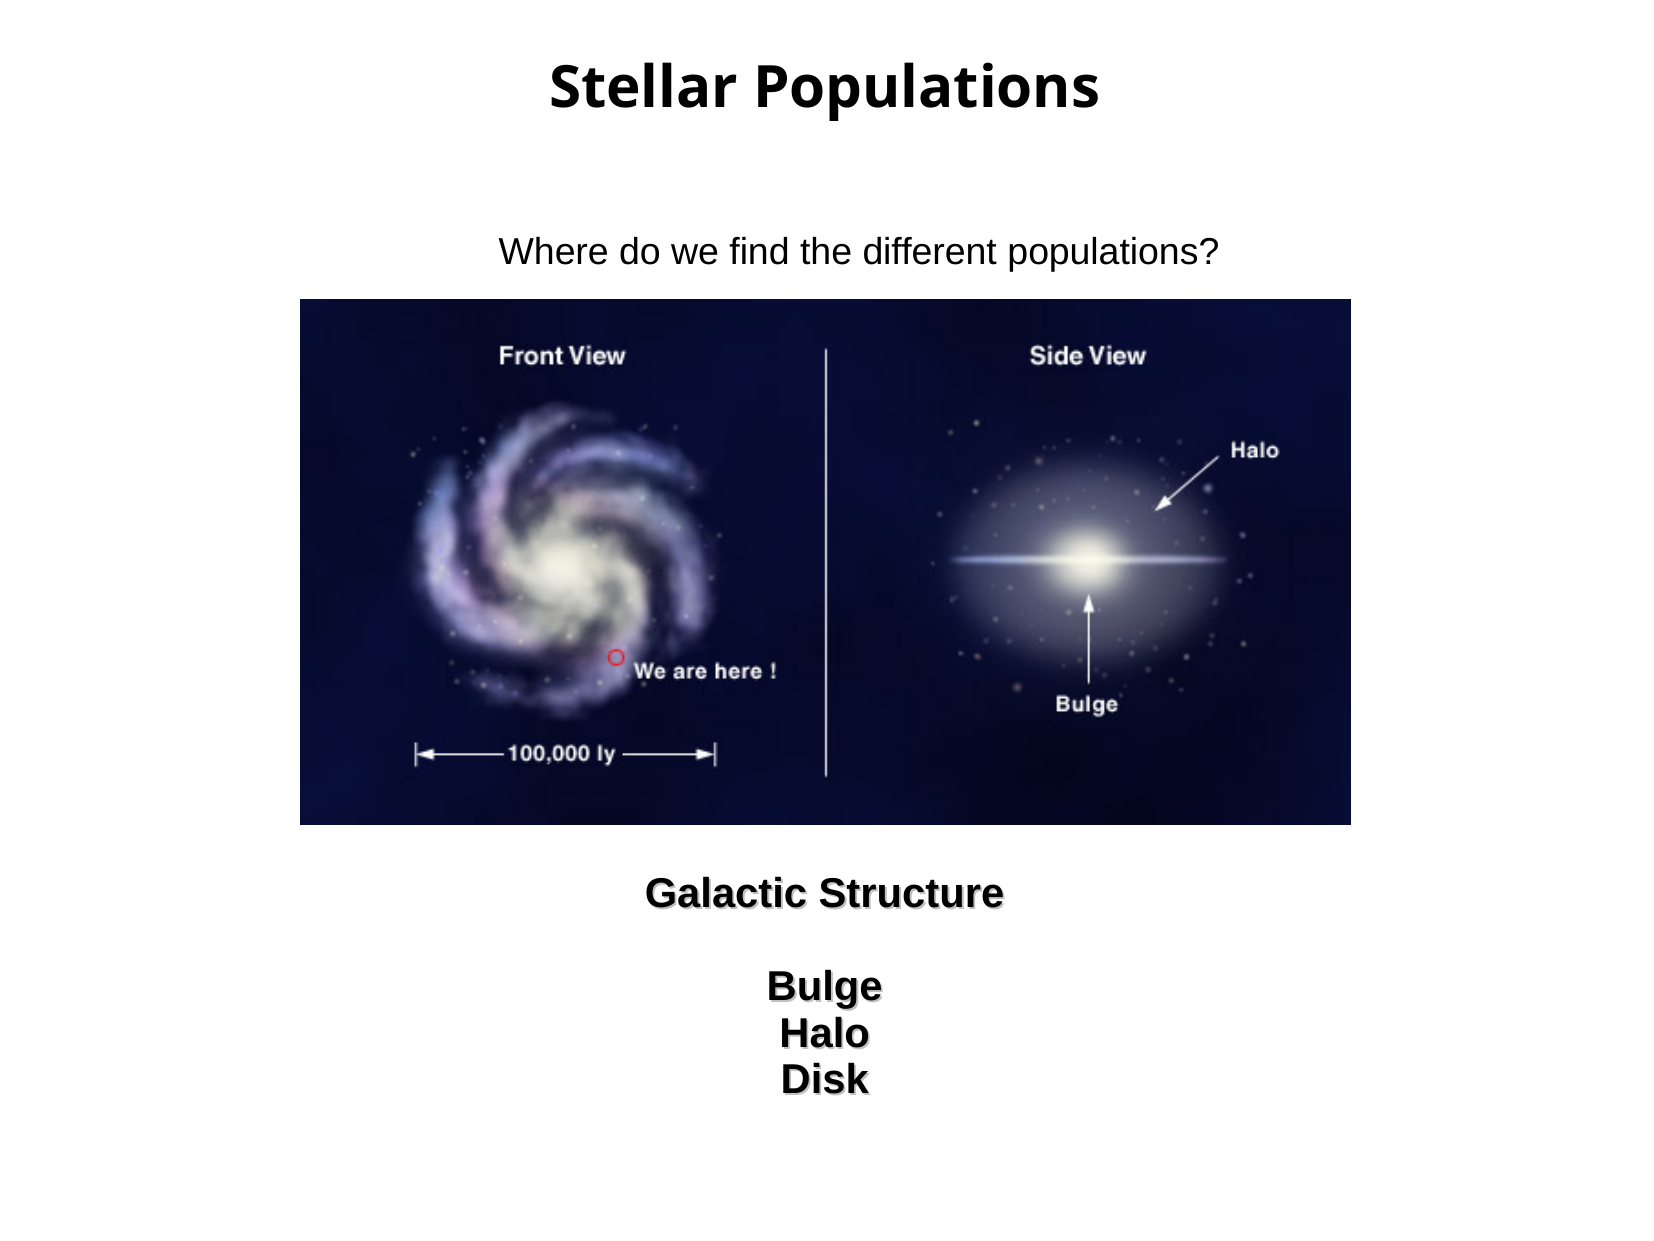

Stellar Populations
Where do we find the different populations?
Galactic Structure
Bulge
Halo
Disk